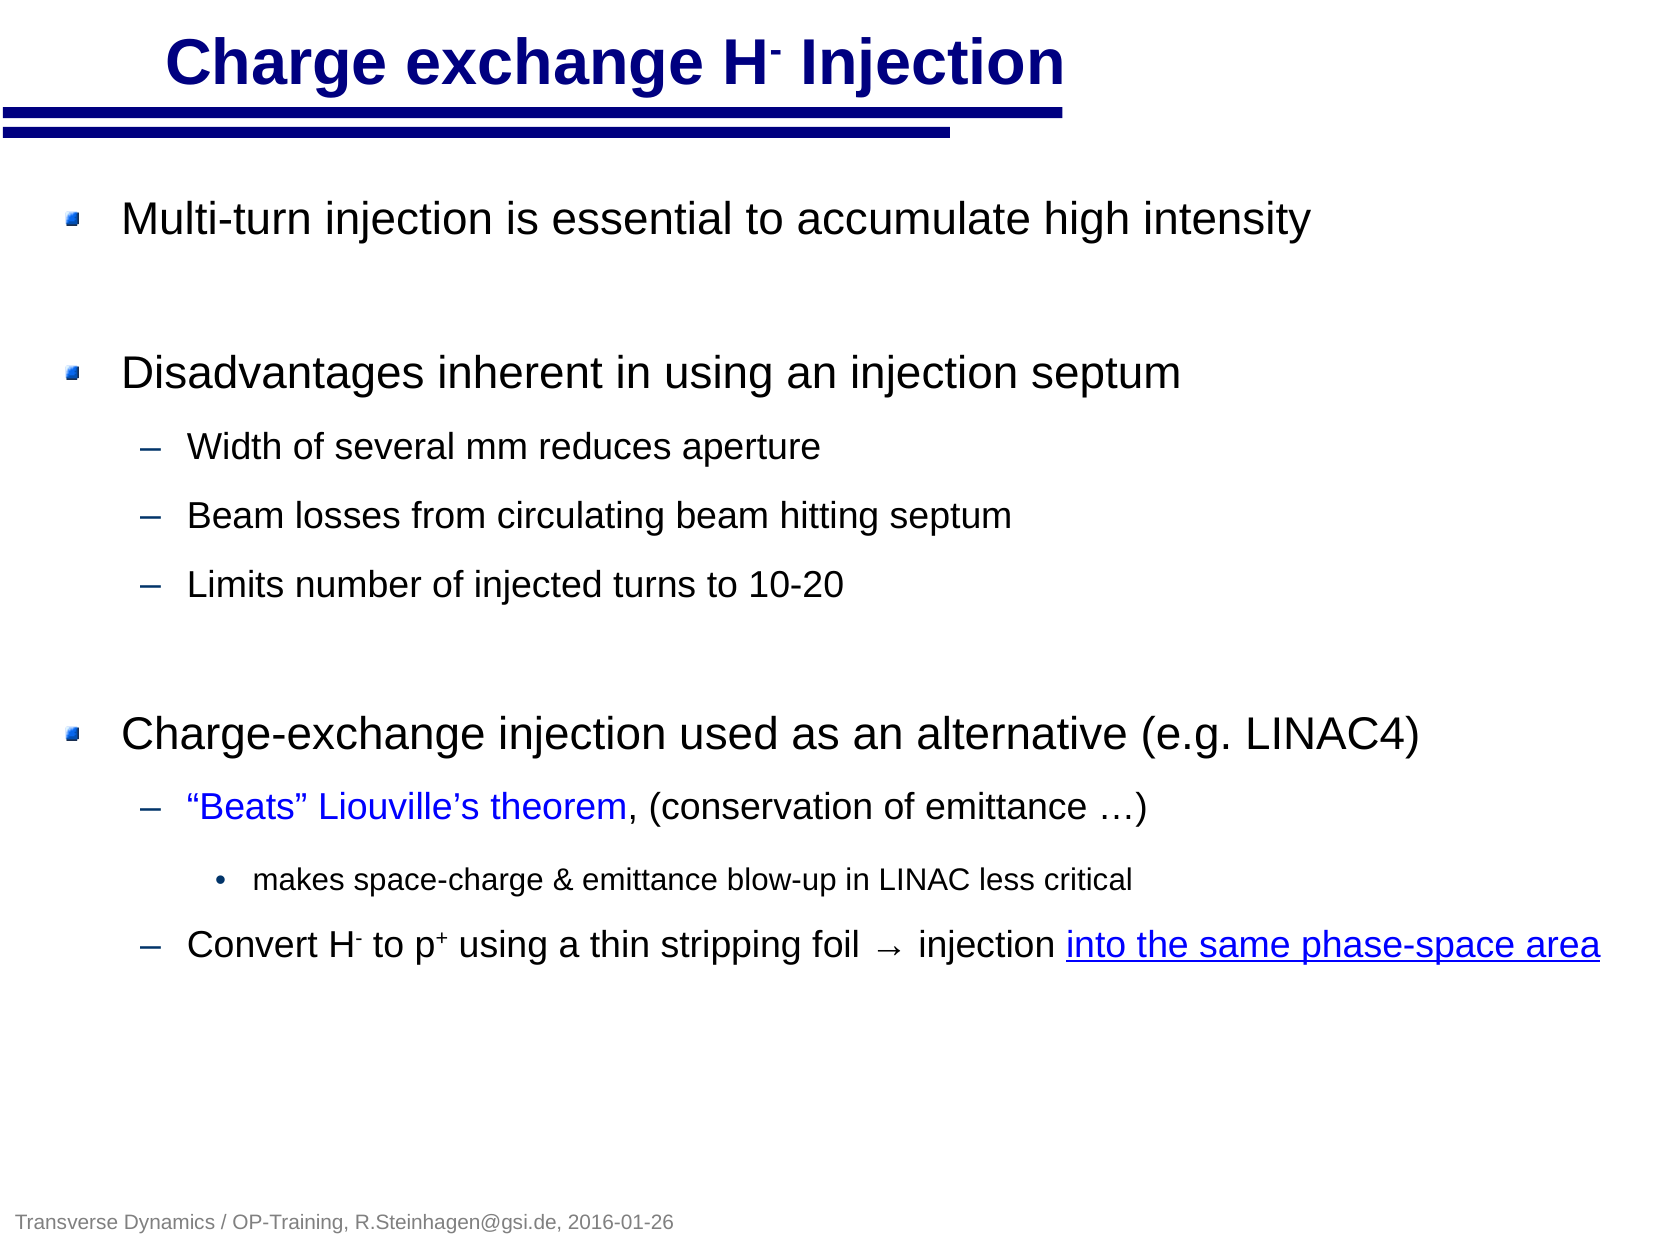

# Charge exchange H- Injection
Multi-turn injection is essential to accumulate high intensity
Disadvantages inherent in using an injection septum
Width of several mm reduces aperture
Beam losses from circulating beam hitting septum
Limits number of injected turns to 10-20
Charge-exchange injection used as an alternative (e.g. LINAC4)
“Beats” Liouville’s theorem, (conservation of emittance …)
makes space-charge & emittance blow-up in LINAC less critical
Convert H- to p+ using a thin stripping foil → injection into the same phase-space area